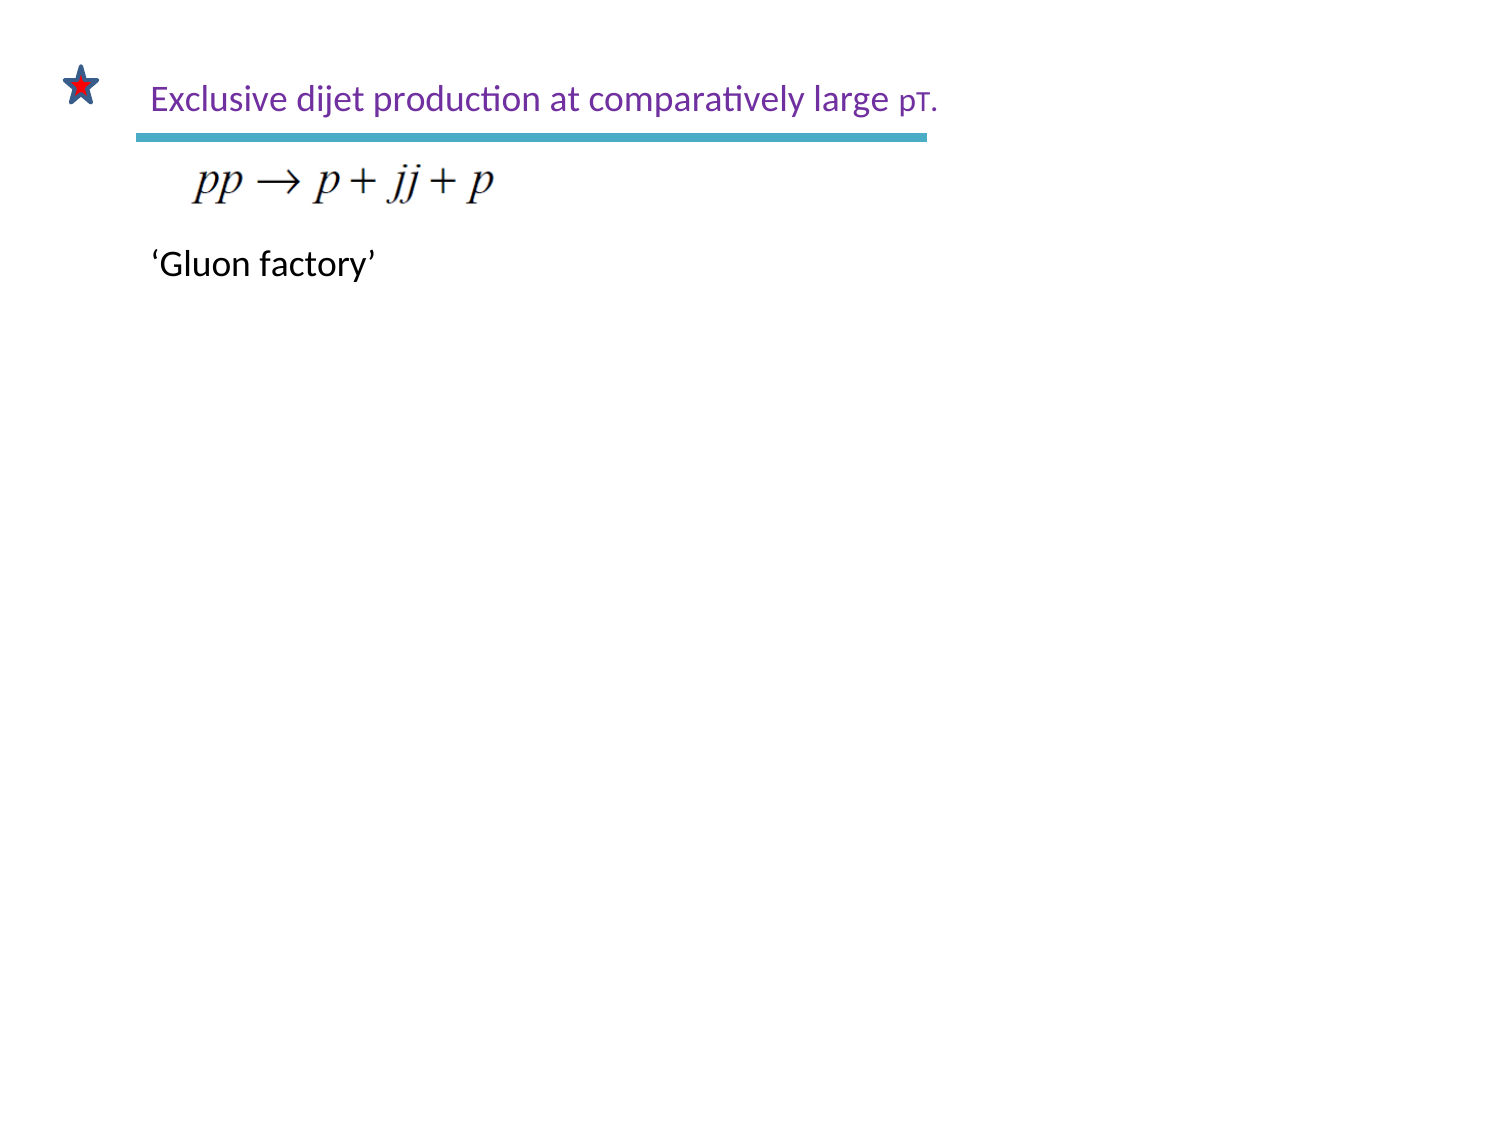

Exclusive dijet production at comparatively large pT.
‘Gluon factory’